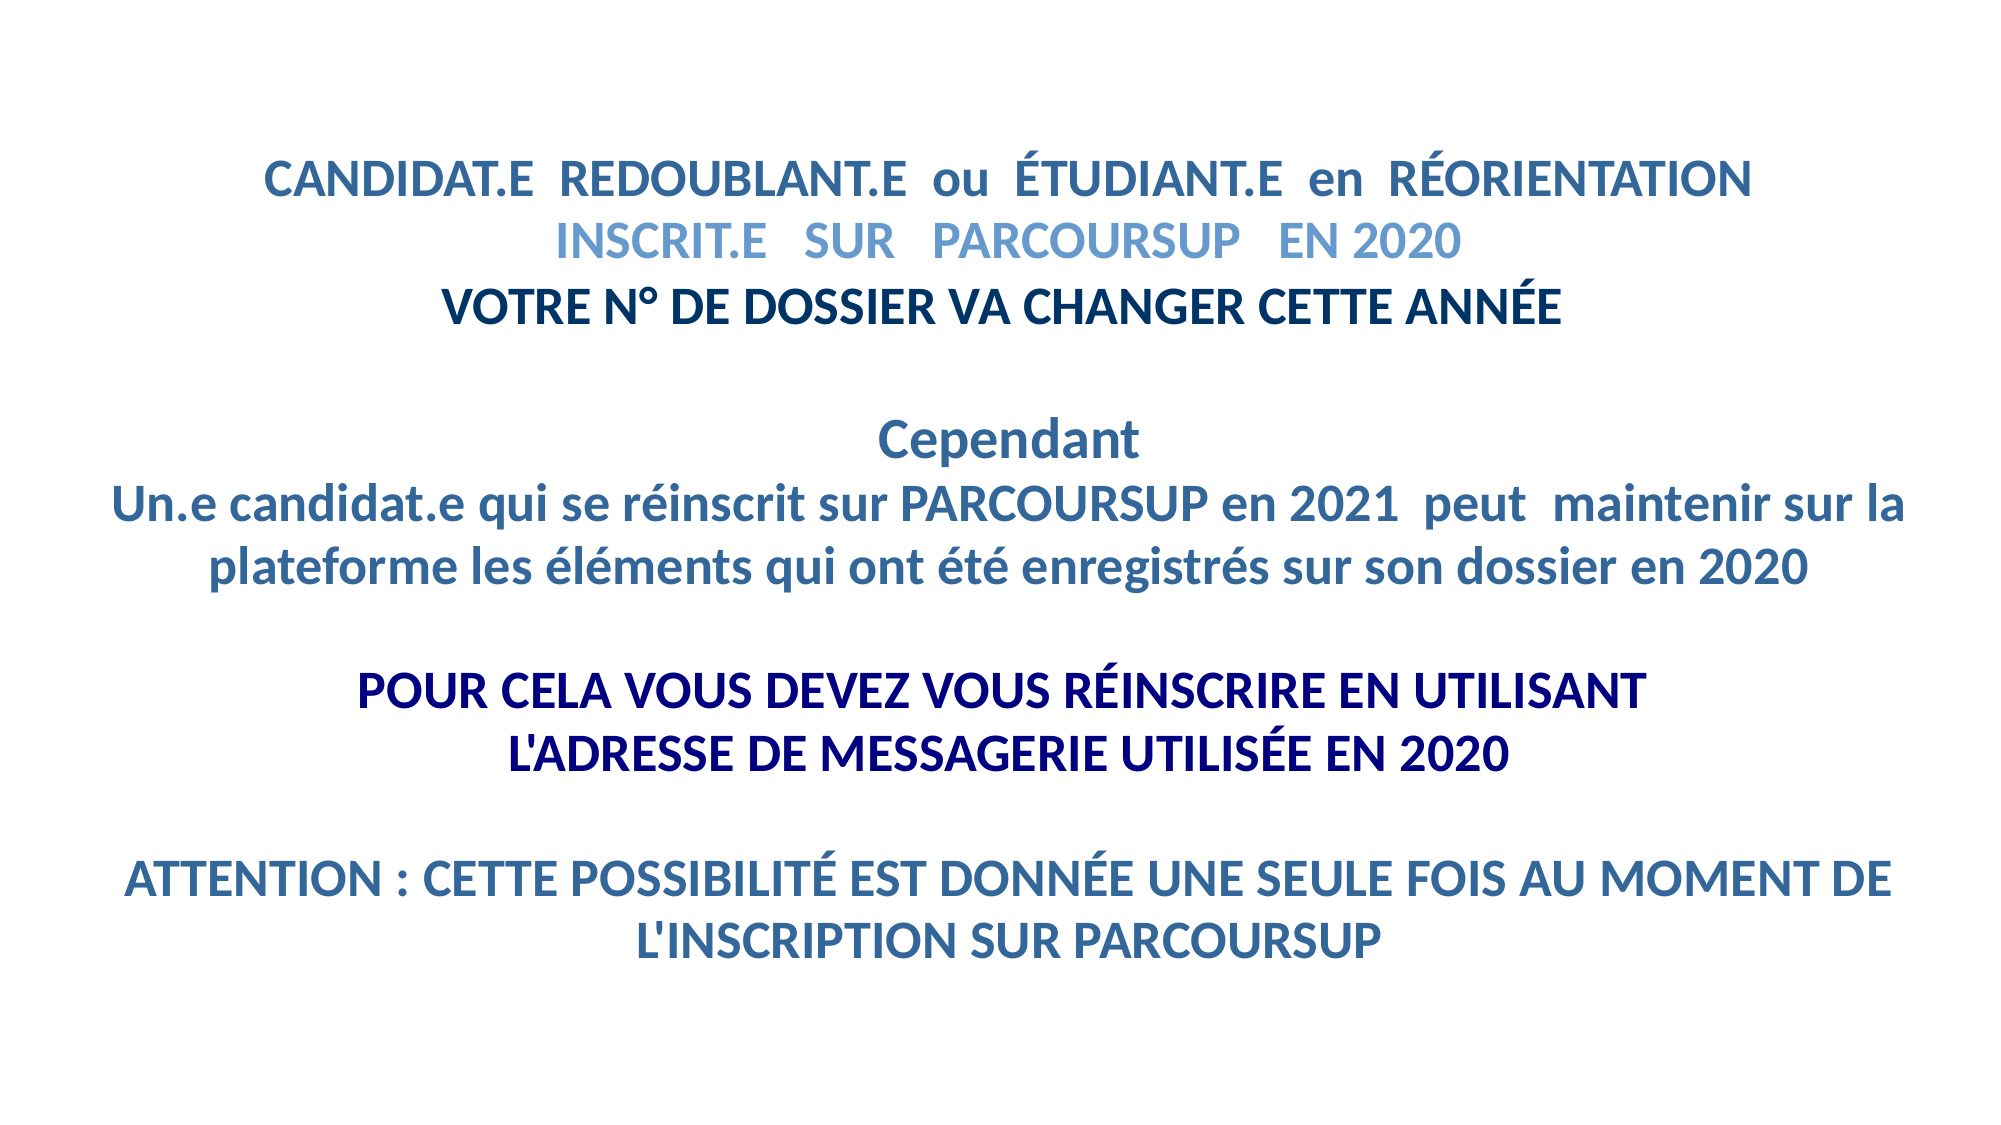

# CANDIDAT.E REDOUBLANT.E ou ÉTUDIANT.E en RÉORIENTATION INSCRIT.E SUR PARCOURSUP EN 2020 VOTRE N° DE DOSSIER VA CHANGER CETTE ANNÉE Cependant Un.e candidat.e qui se réinscrit sur PARCOURSUP en 2021 peut maintenir sur la plateforme les éléments qui ont été enregistrés sur son dossier en 2020 POUR CELA VOUS DEVEZ VOUS RÉINSCRIRE EN UTILISANT L'ADRESSE DE MESSAGERIE UTILISÉE EN 2020 ATTENTION : CETTE POSSIBILITÉ EST DONNÉE UNE SEULE FOIS AU MOMENT DE L'INSCRIPTION SUR PARCOURSUP